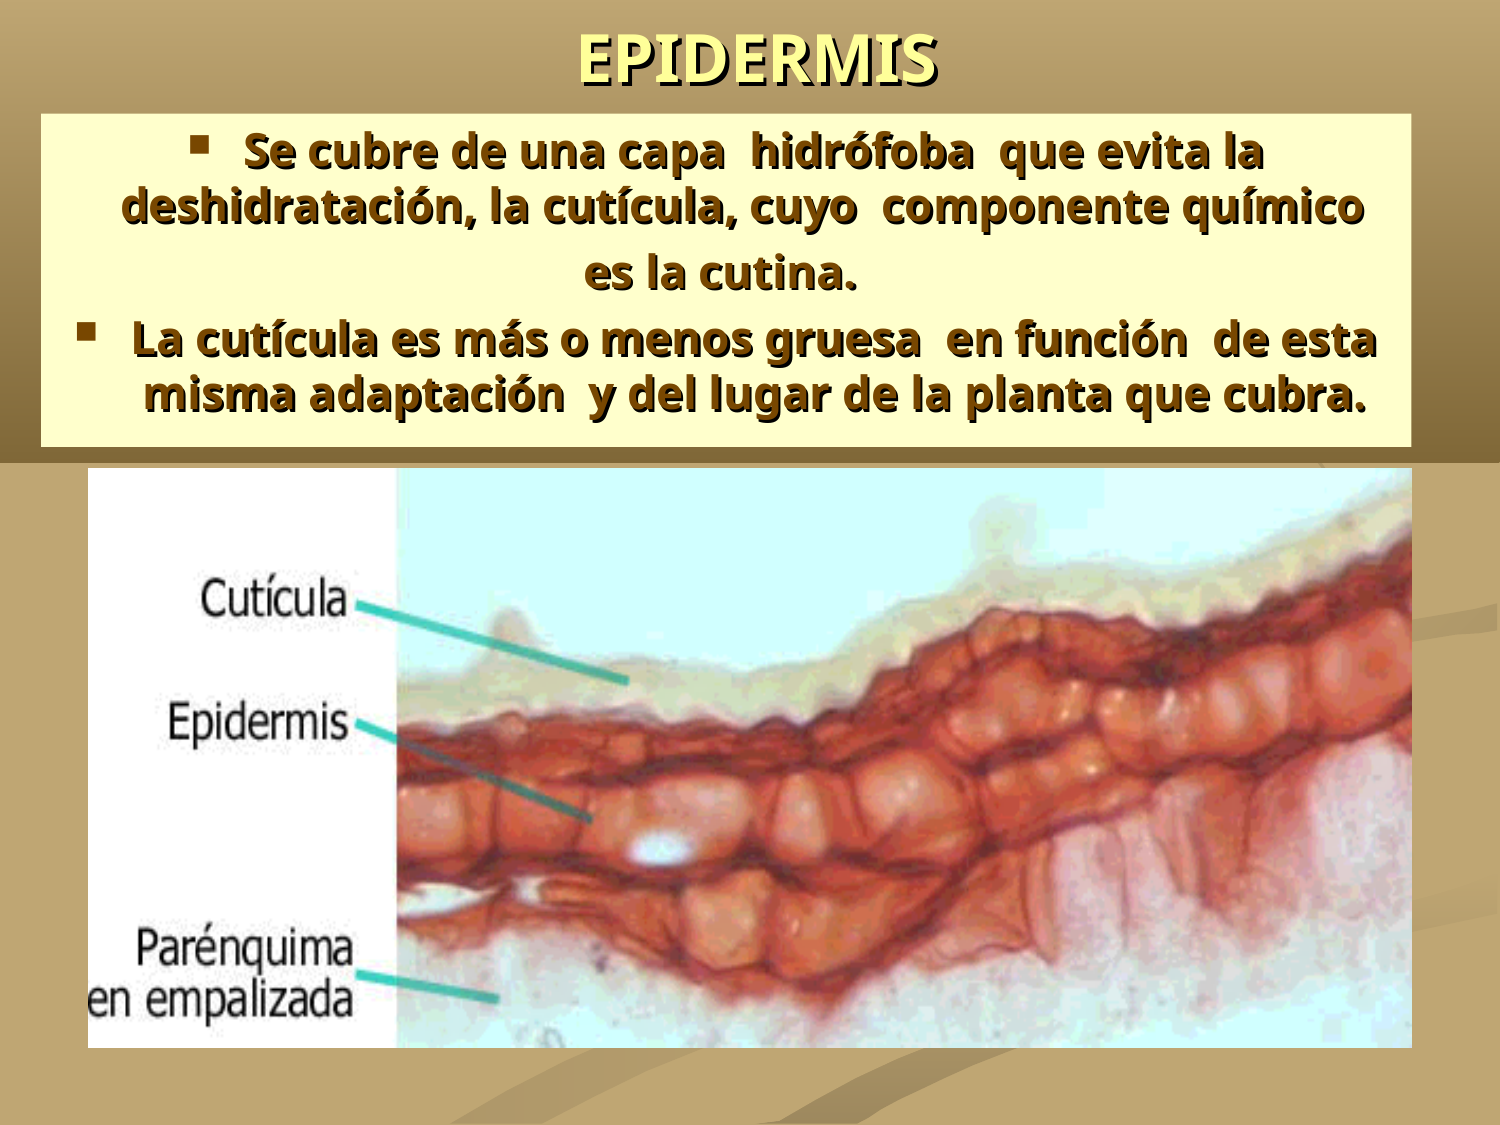

# EPIDERMIS
Se cubre de una capa hidrófoba que evita la deshidratación, la cutícula, cuyo componente químico
es la cutina.
La cutícula es más o menos gruesa en función de esta misma adaptación y del lugar de la planta que cubra.